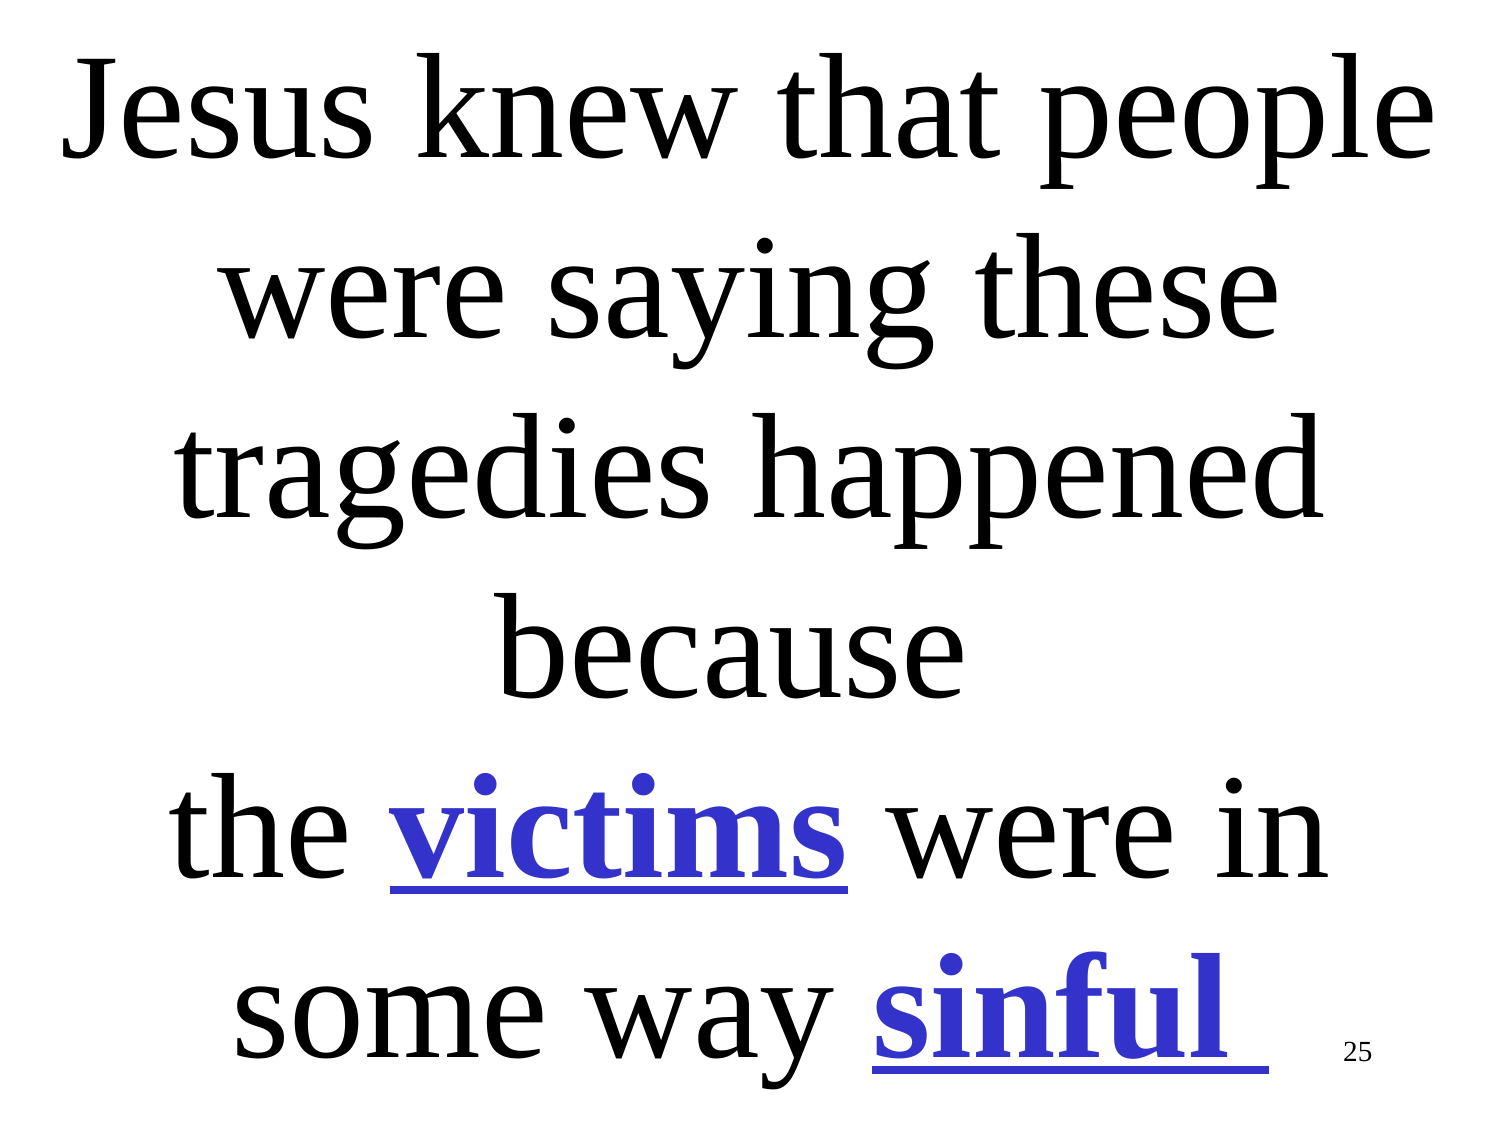

Jesus knew that people were saying these tragedies happened because
the victims were in some way sinful